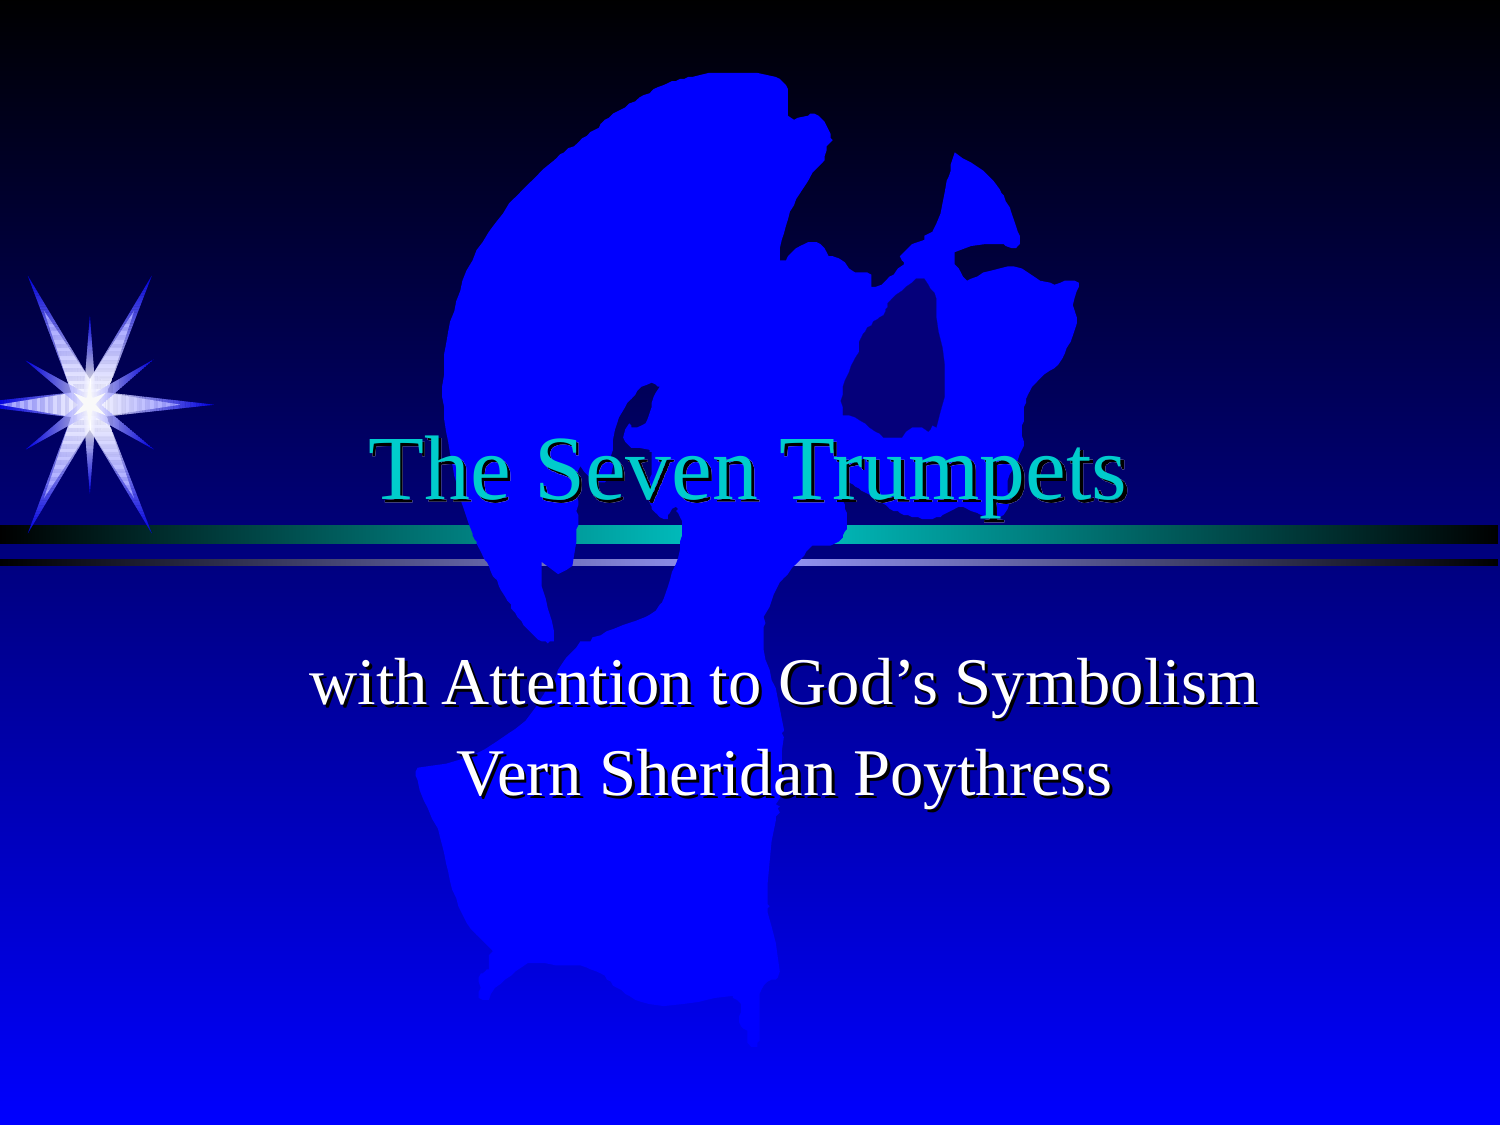

# The Seven Trumpets
with Attention to God’s Symbolism
Vern Sheridan Poythress